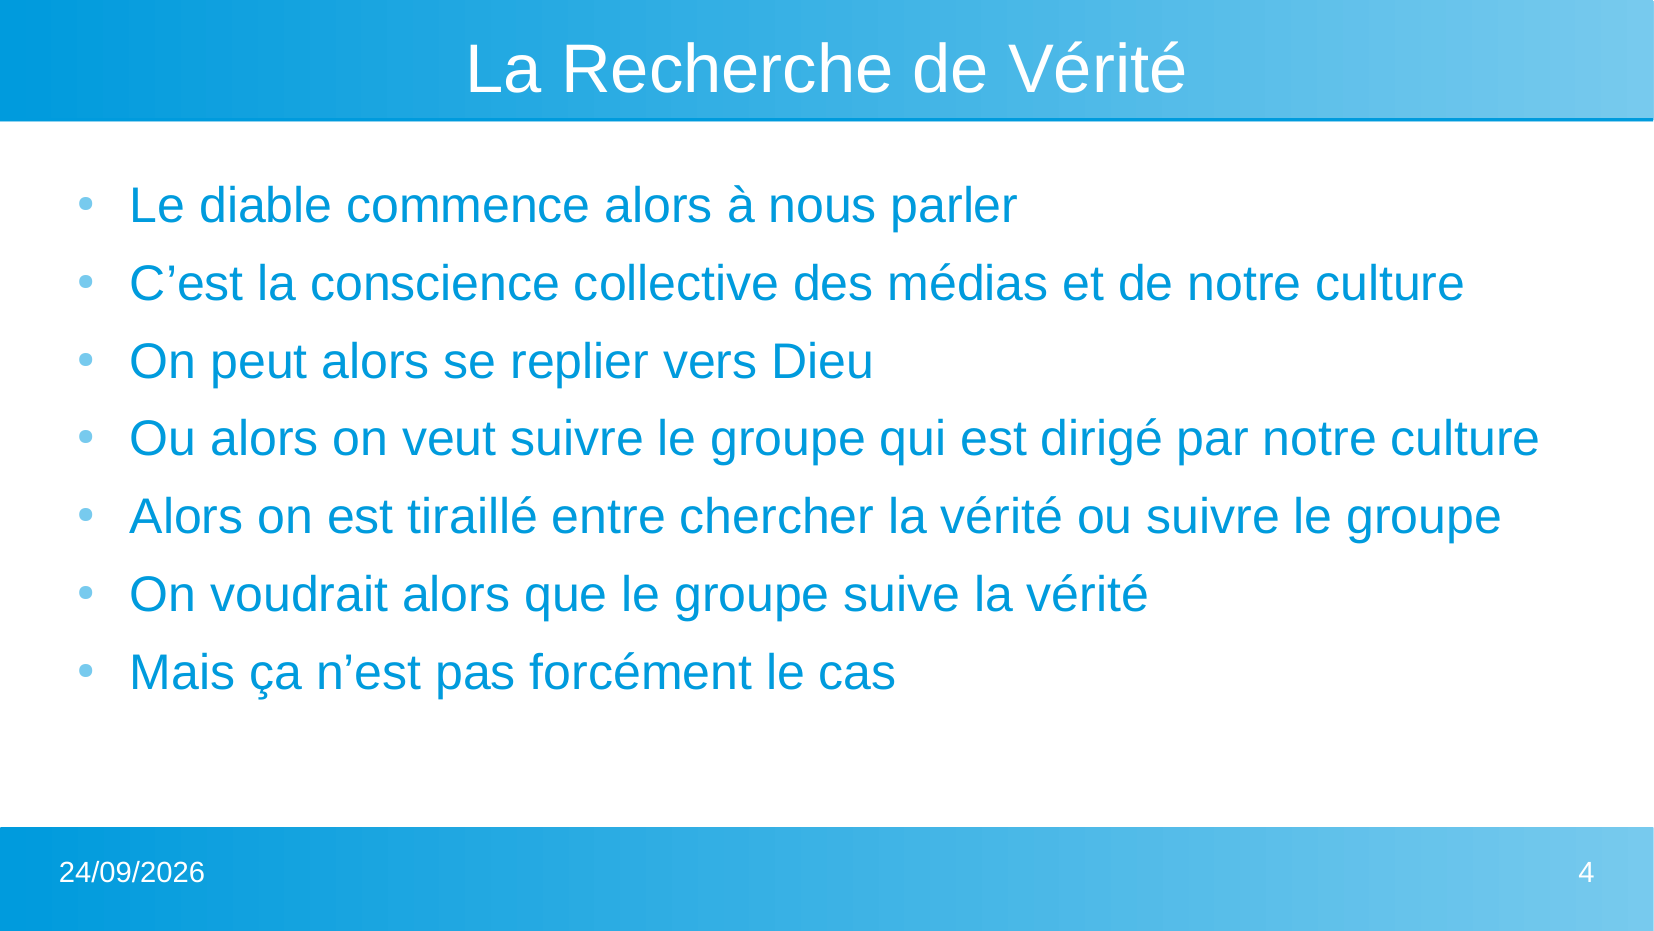

# La Recherche de Vérité
Le diable commence alors à nous parler
C’est la conscience collective des médias et de notre culture
On peut alors se replier vers Dieu
Ou alors on veut suivre le groupe qui est dirigé par notre culture
Alors on est tiraillé entre chercher la vérité ou suivre le groupe
On voudrait alors que le groupe suive la vérité
Mais ça n’est pas forcément le cas
4